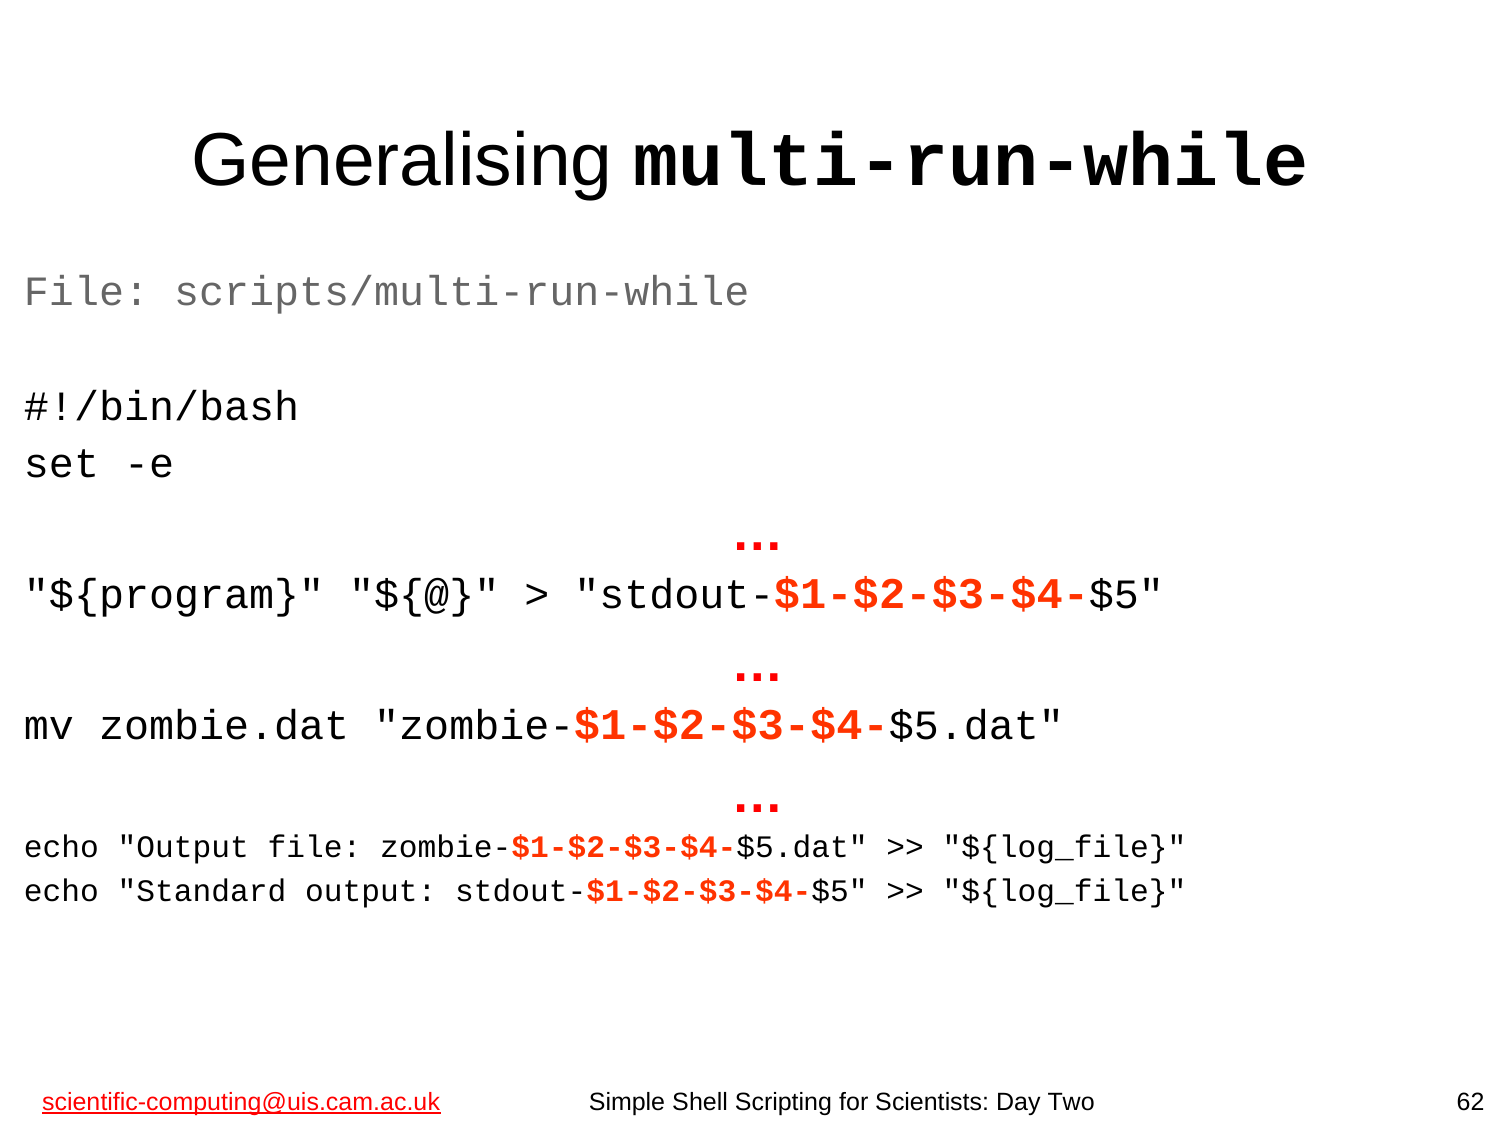

# Generalising multi-run-while
File: scripts/multi-run-while
#!/bin/bash
set -e
…
"${program}" "${@}" > "stdout-$1-$2-$3-$4-$5"
…
mv zombie.dat "zombie-$1-$2-$3-$4-$5.dat"
…
echo "Output file: zombie-$1-$2-$3-$4-$5.dat" >> "${log_file}"
echo "Standard output: stdout-$1-$2-$3-$4-$5" >> "${log_file}"
escience-support@ucs.cam.ac.uk	Simple Shell Scripting for Scientists: Day Two
62